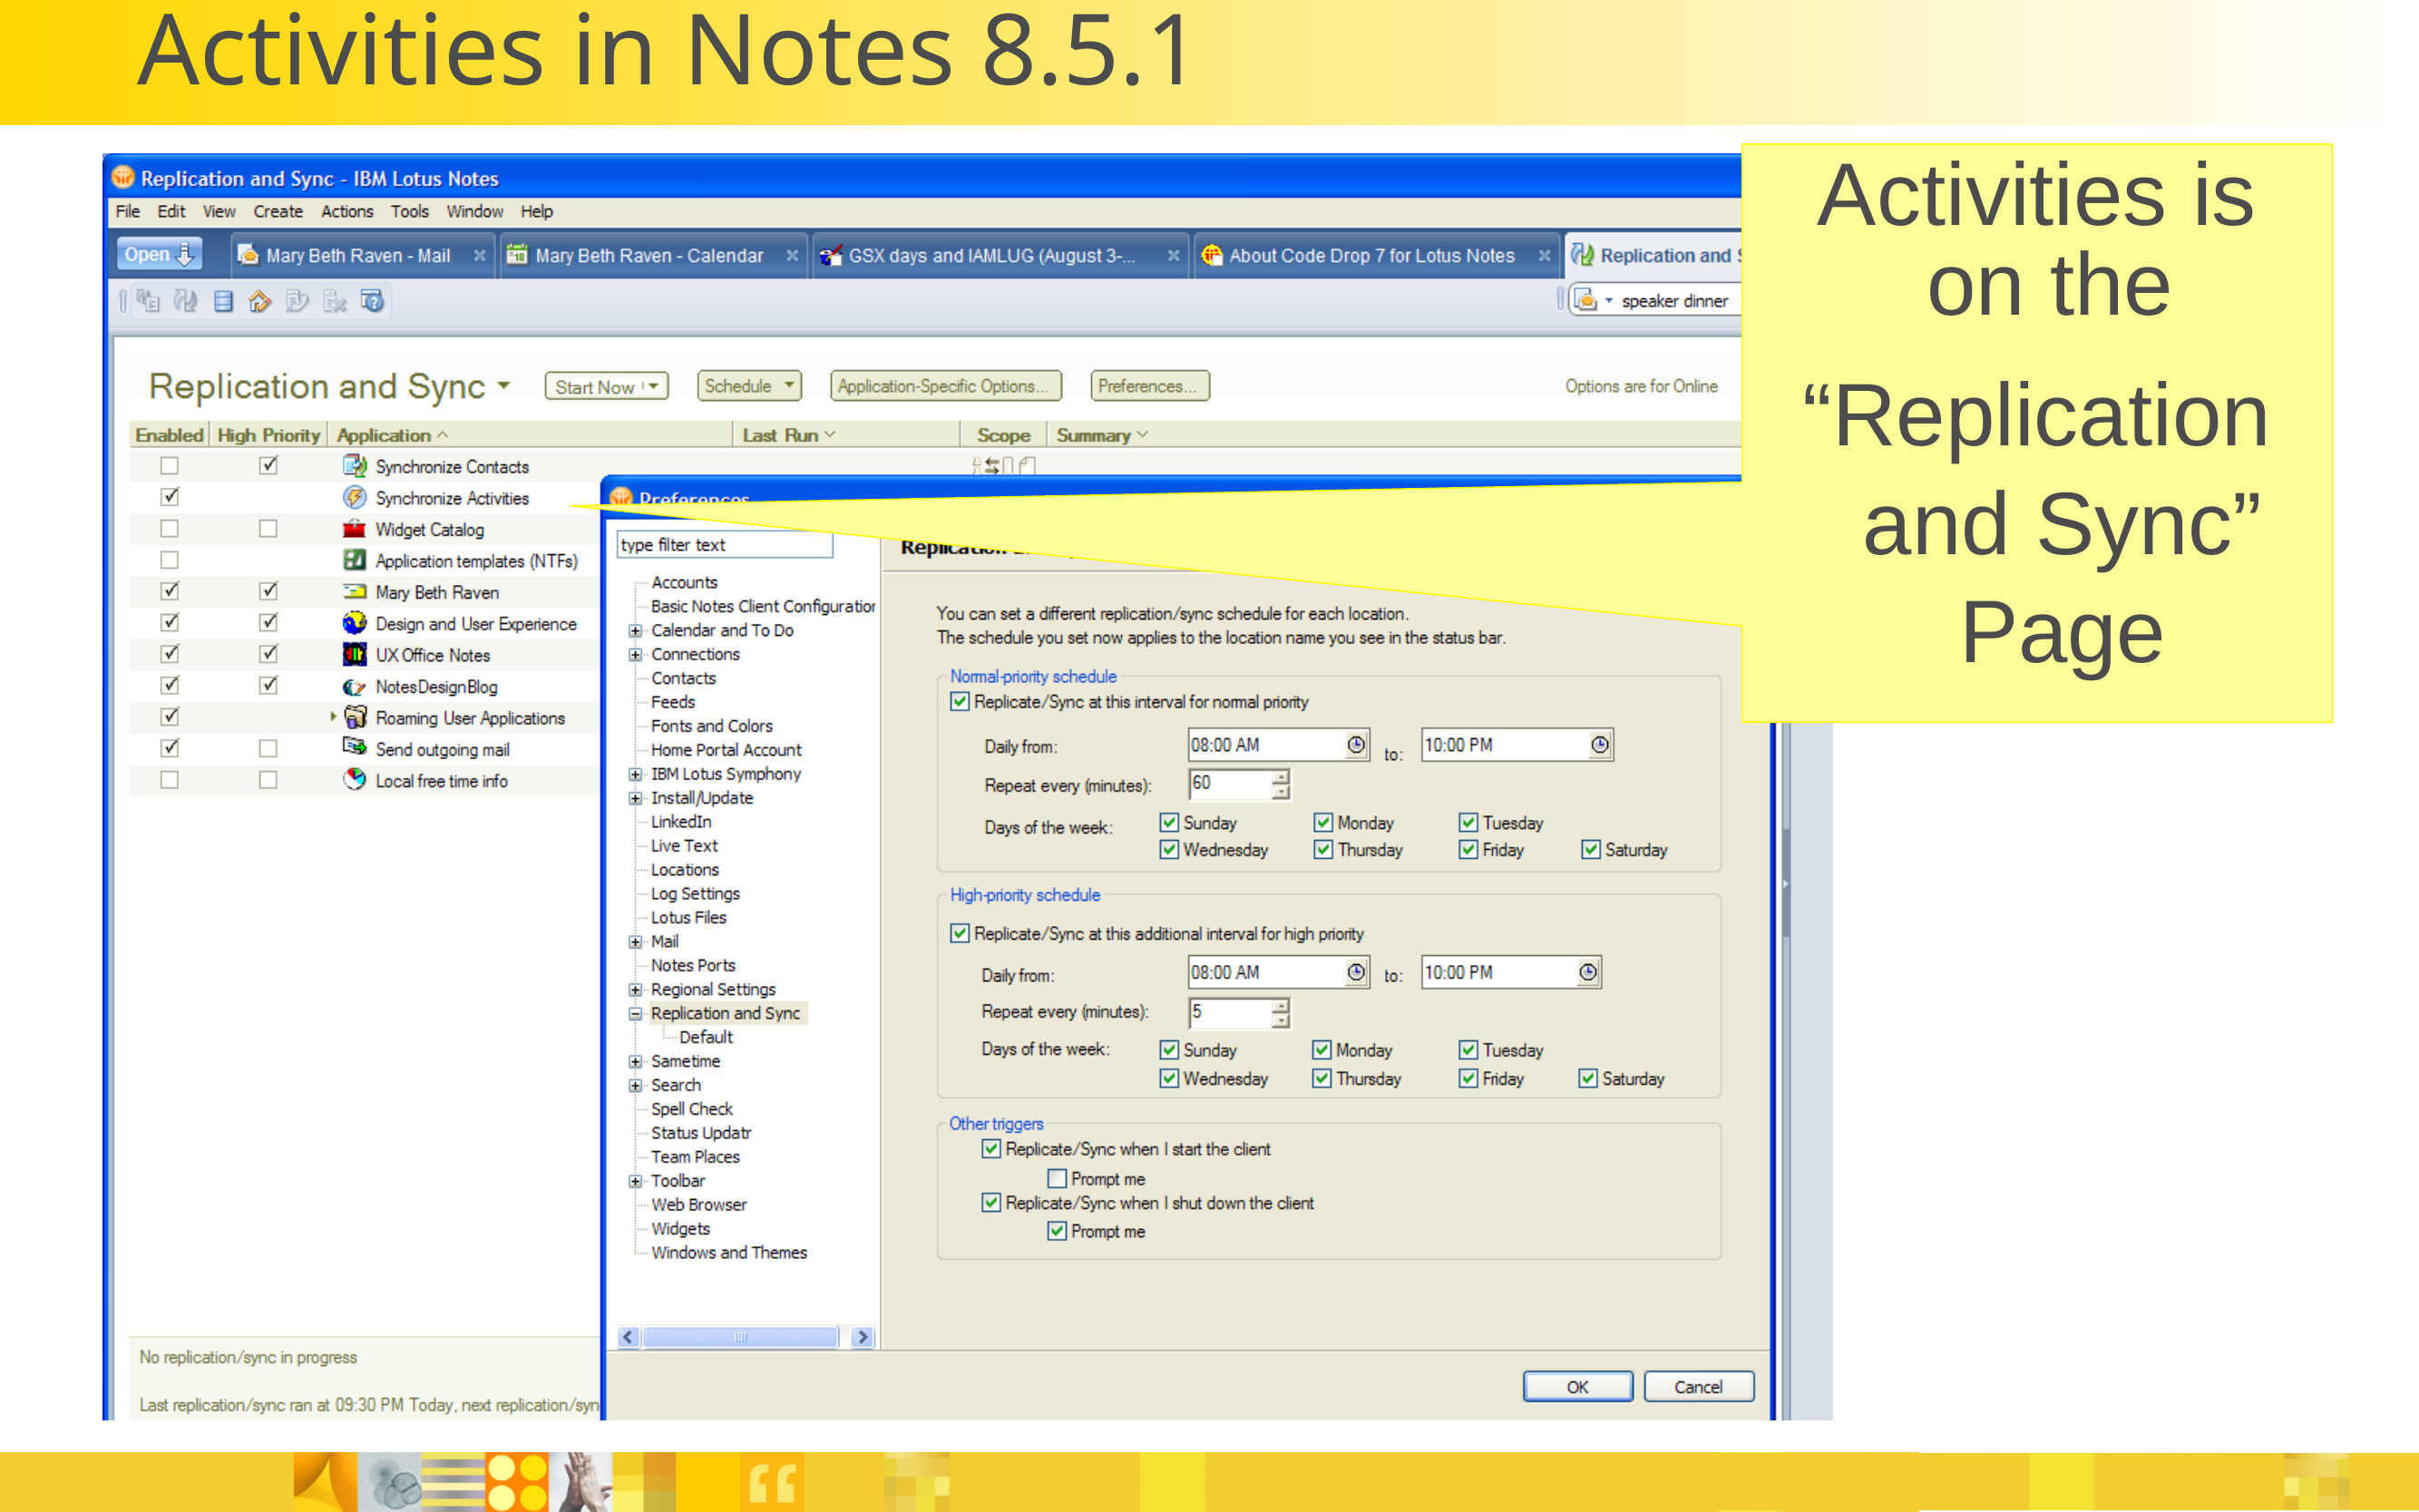

# Activities in Notes 8.5.1
Activities is on the
“Replication and Sync” Page